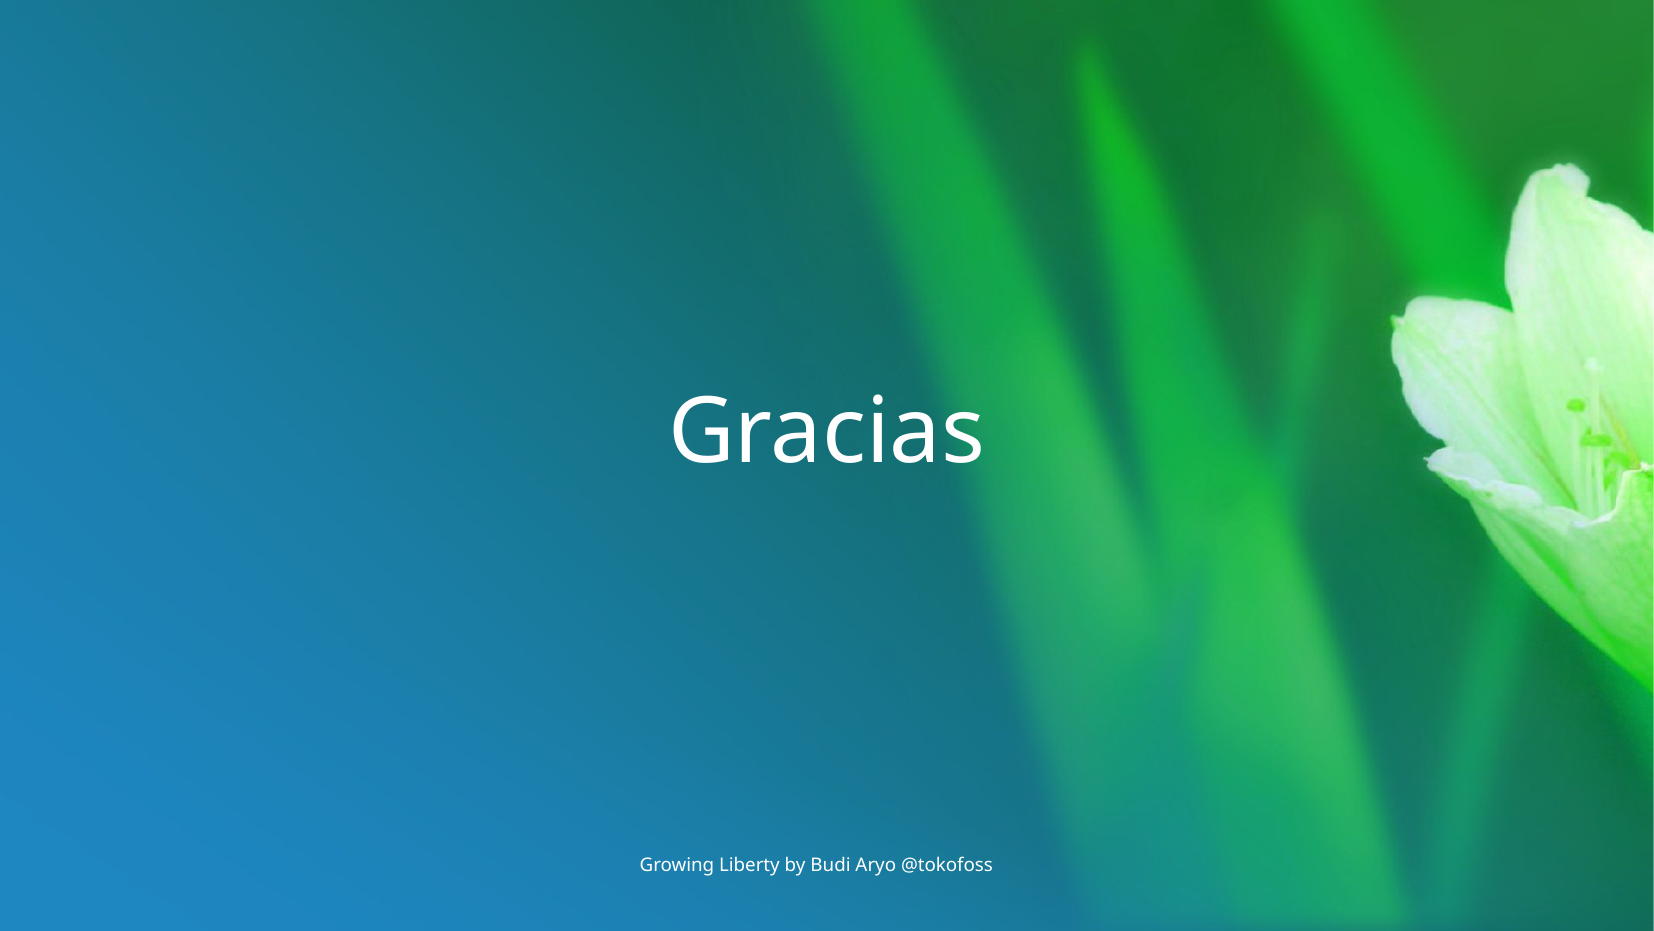

Gracias
Growing Liberty by Budi Aryo @tokofoss